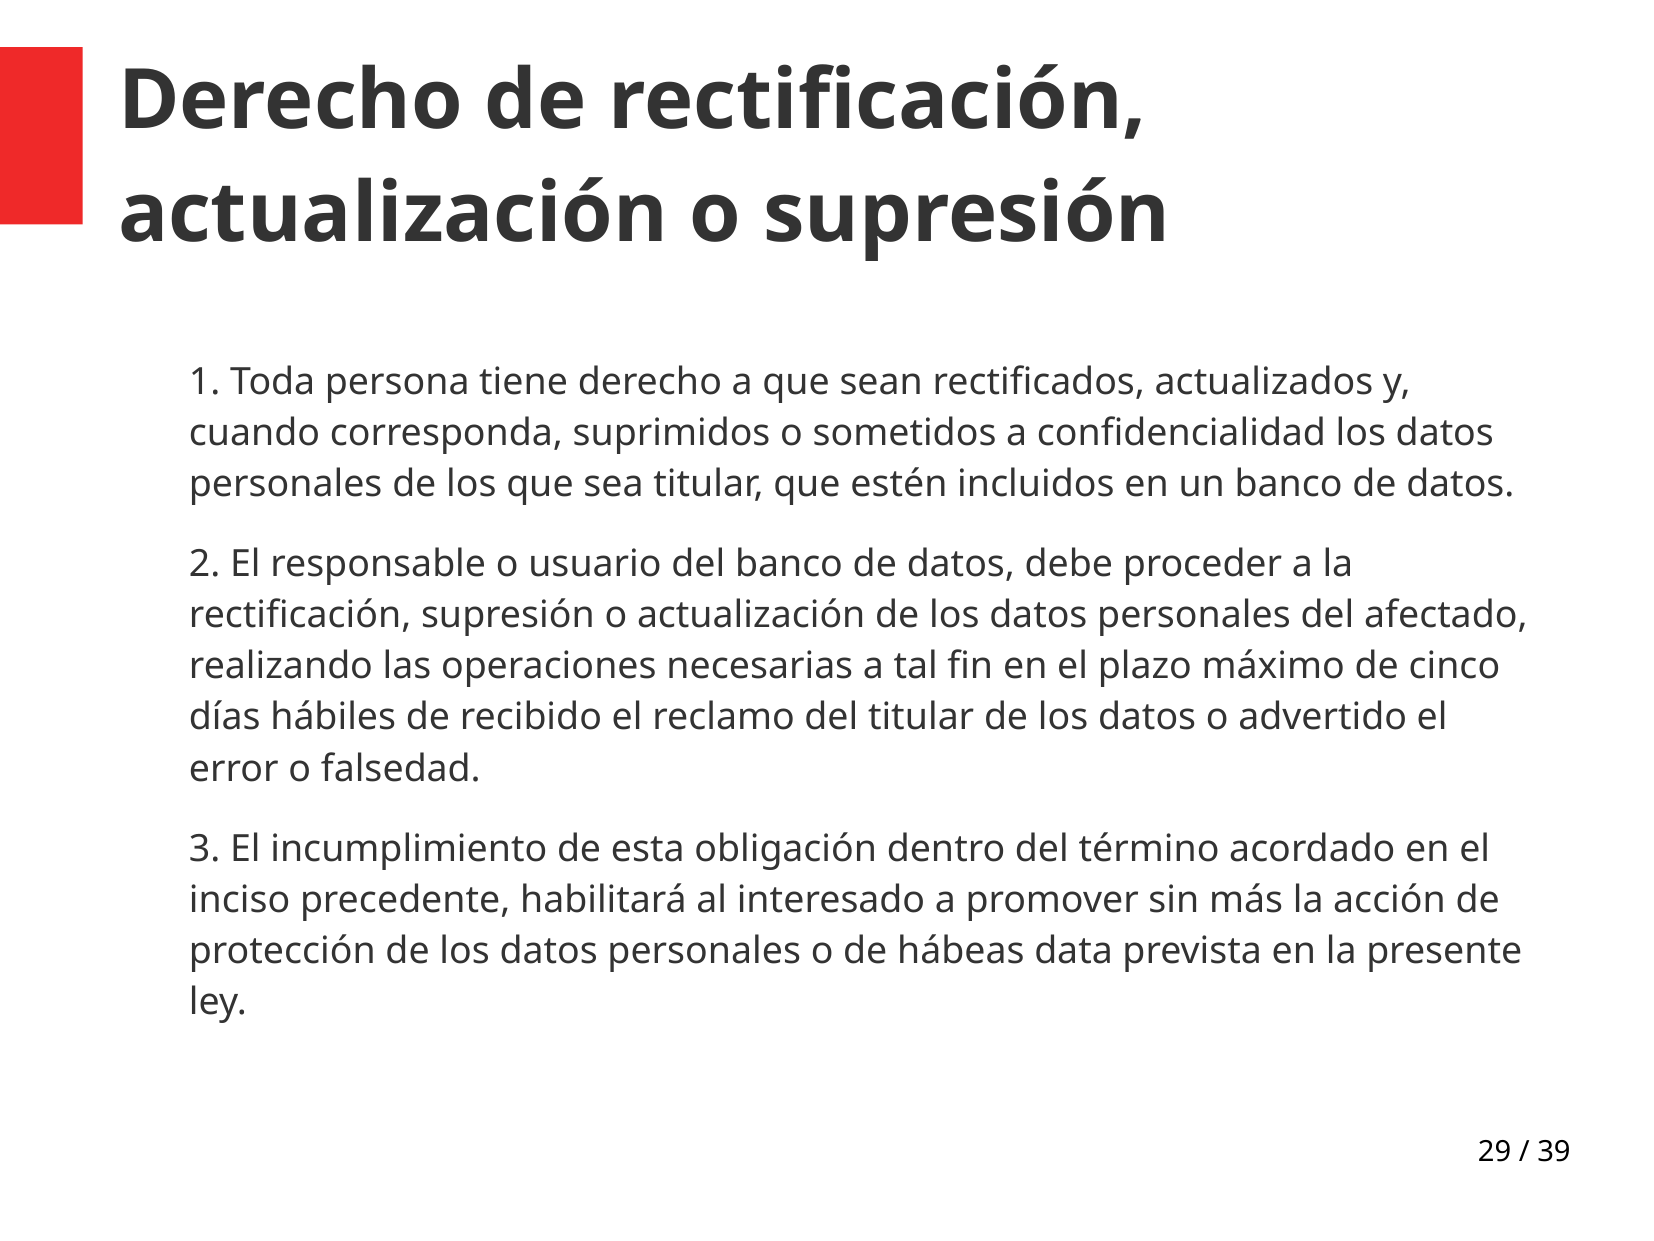

# Derecho de rectificación, actualización o supresión
1. Toda persona tiene derecho a que sean rectificados, actualizados y, cuando corresponda, suprimidos o sometidos a confidencialidad los datos personales de los que sea titular, que estén incluidos en un banco de datos.
2. El responsable o usuario del banco de datos, debe proceder a la rectificación, supresión o actualización de los datos personales del afectado, realizando las operaciones necesarias a tal fin en el plazo máximo de cinco días hábiles de recibido el reclamo del titular de los datos o advertido el error o falsedad.
3. El incumplimiento de esta obligación dentro del término acordado en el inciso precedente, habilitará al interesado a promover sin más la acción de protección de los datos personales o de hábeas data prevista en la presente ley.
29